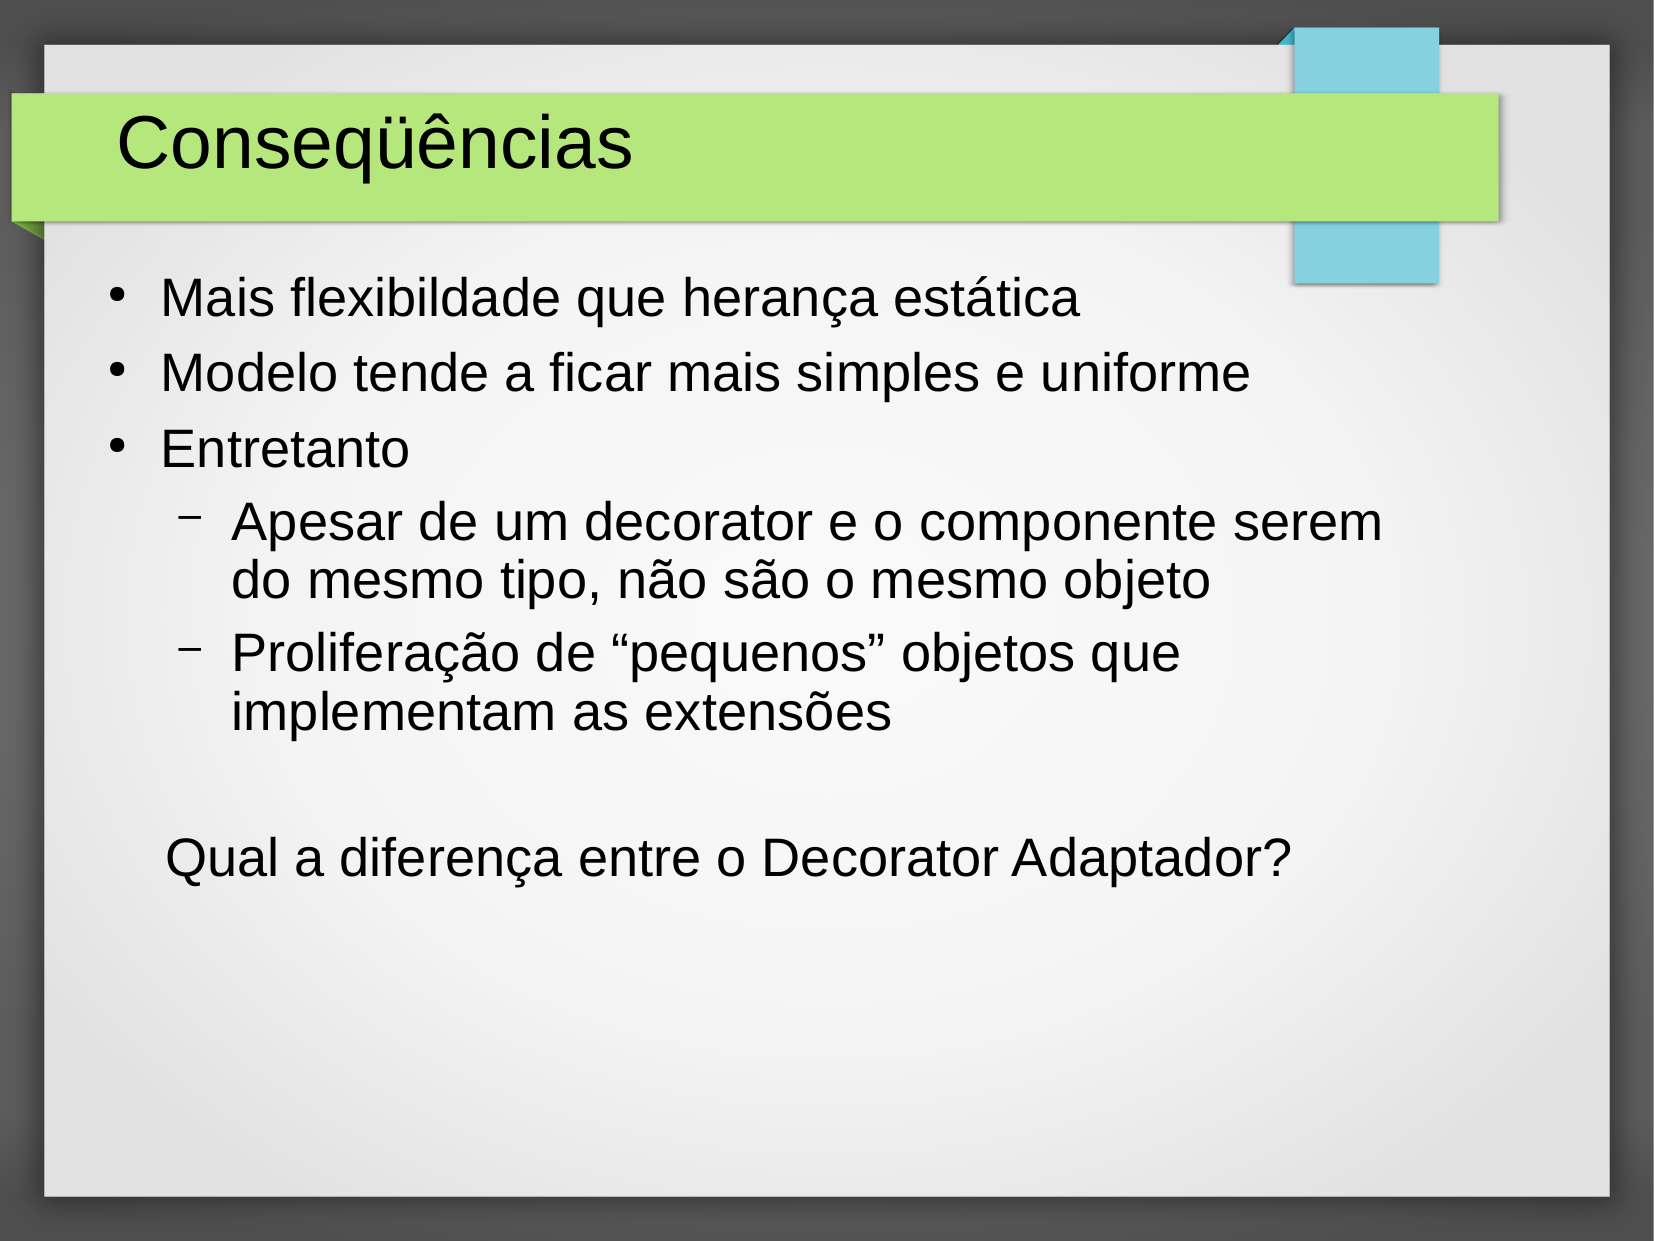

# Conseqüências
Mais flexibildade que herança estática
Modelo tende a ficar mais simples e uniforme
Entretanto
Apesar de um decorator e o componente serem do mesmo tipo, não são o mesmo objeto
Proliferação de “pequenos” objetos que implementam as extensões
Qual a diferença entre o Decorator Adaptador?